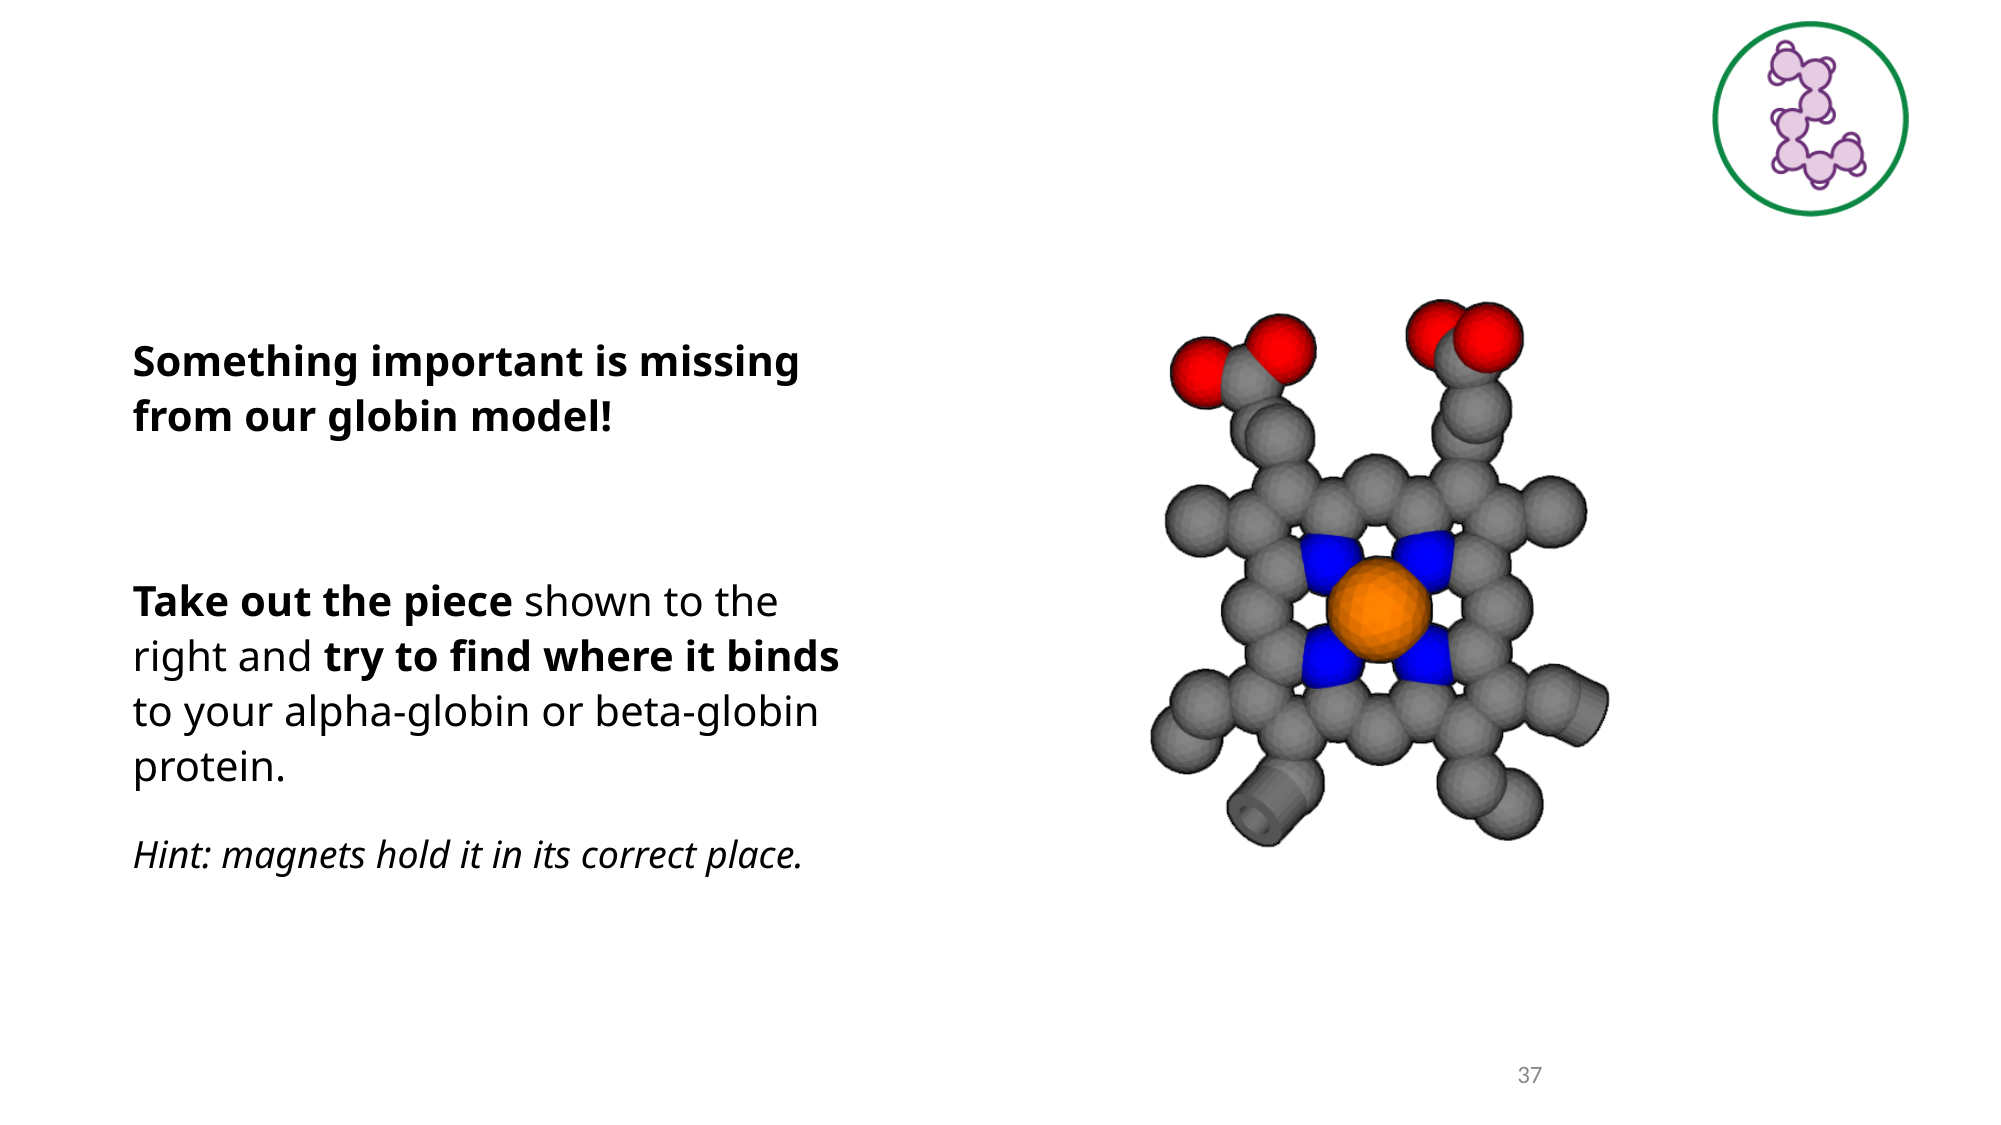

How Does Hemoglobin Transport Oxygen?
Something important is missing from our globin model!
Take out the piece shown to the right and try to find where it binds to your alpha-globin or beta-globin protein.
Hint: magnets hold it in its correct place.